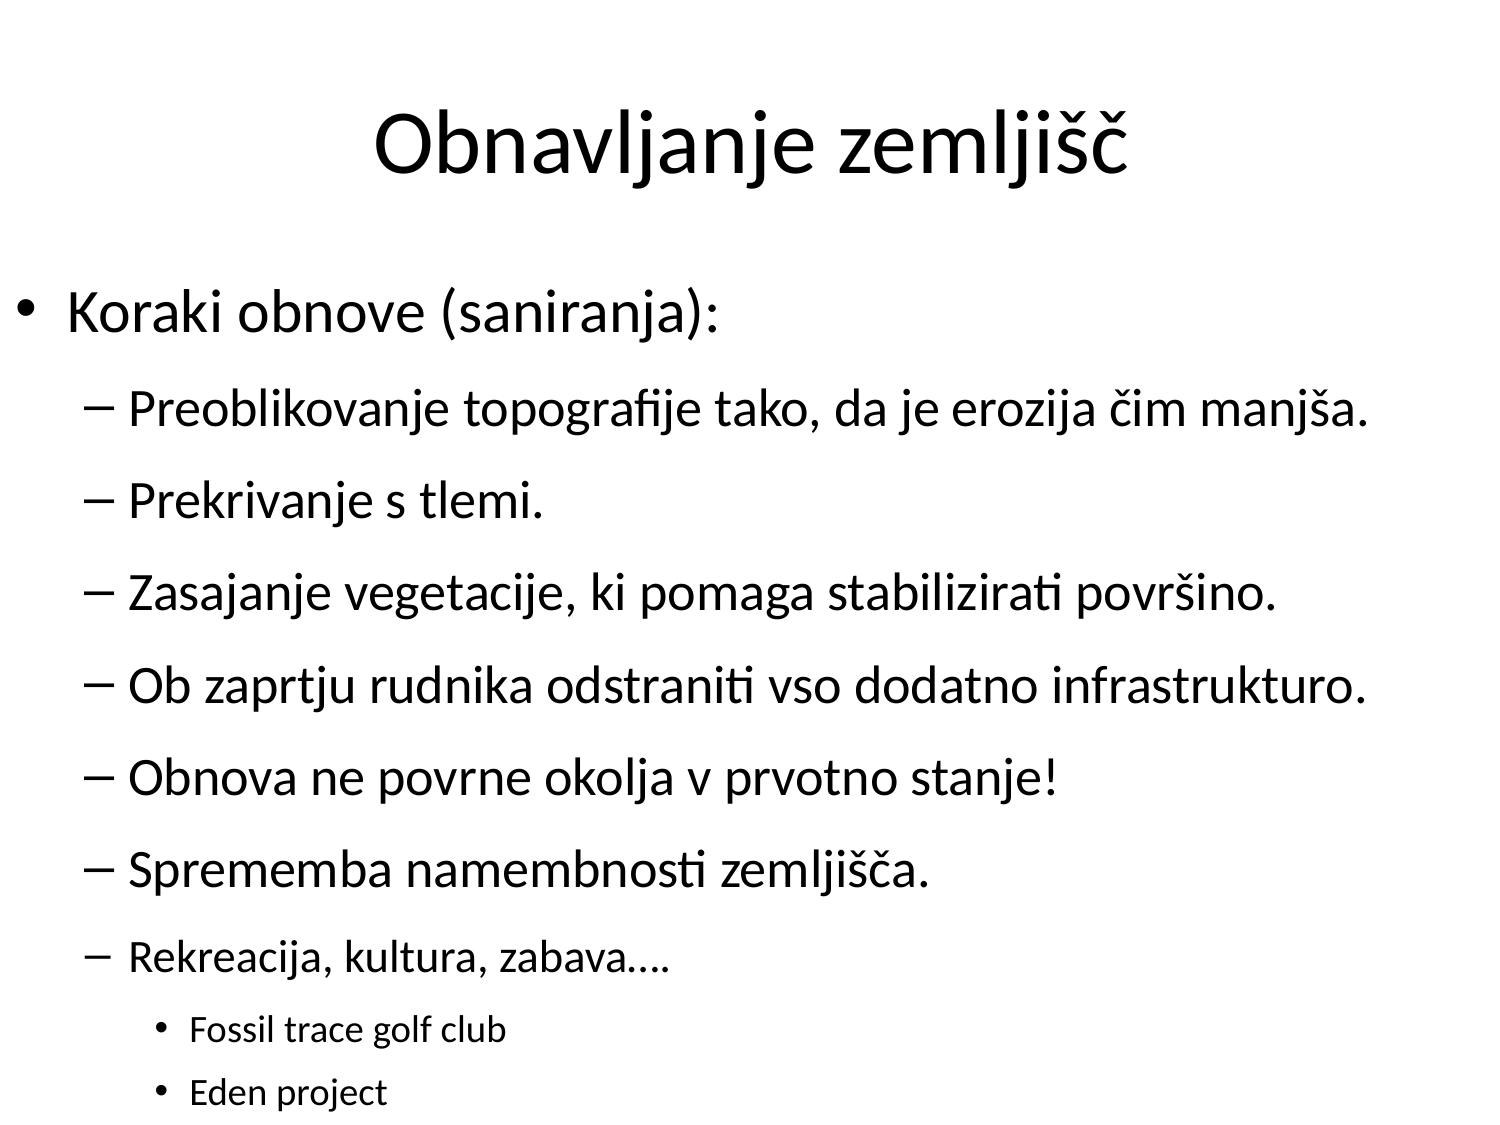

# Obnavljanje zemljišč
Koraki obnove (saniranja):
Preoblikovanje topografije tako, da je erozija čim manjša.
Prekrivanje s tlemi.
Zasajanje vegetacije, ki pomaga stabilizirati površino.
Ob zaprtju rudnika odstraniti vso dodatno infrastrukturo.
Obnova ne povrne okolja v prvotno stanje!
Sprememba namembnosti zemljišča.
Rekreacija, kultura, zabava….
Fossil trace golf club
Eden project